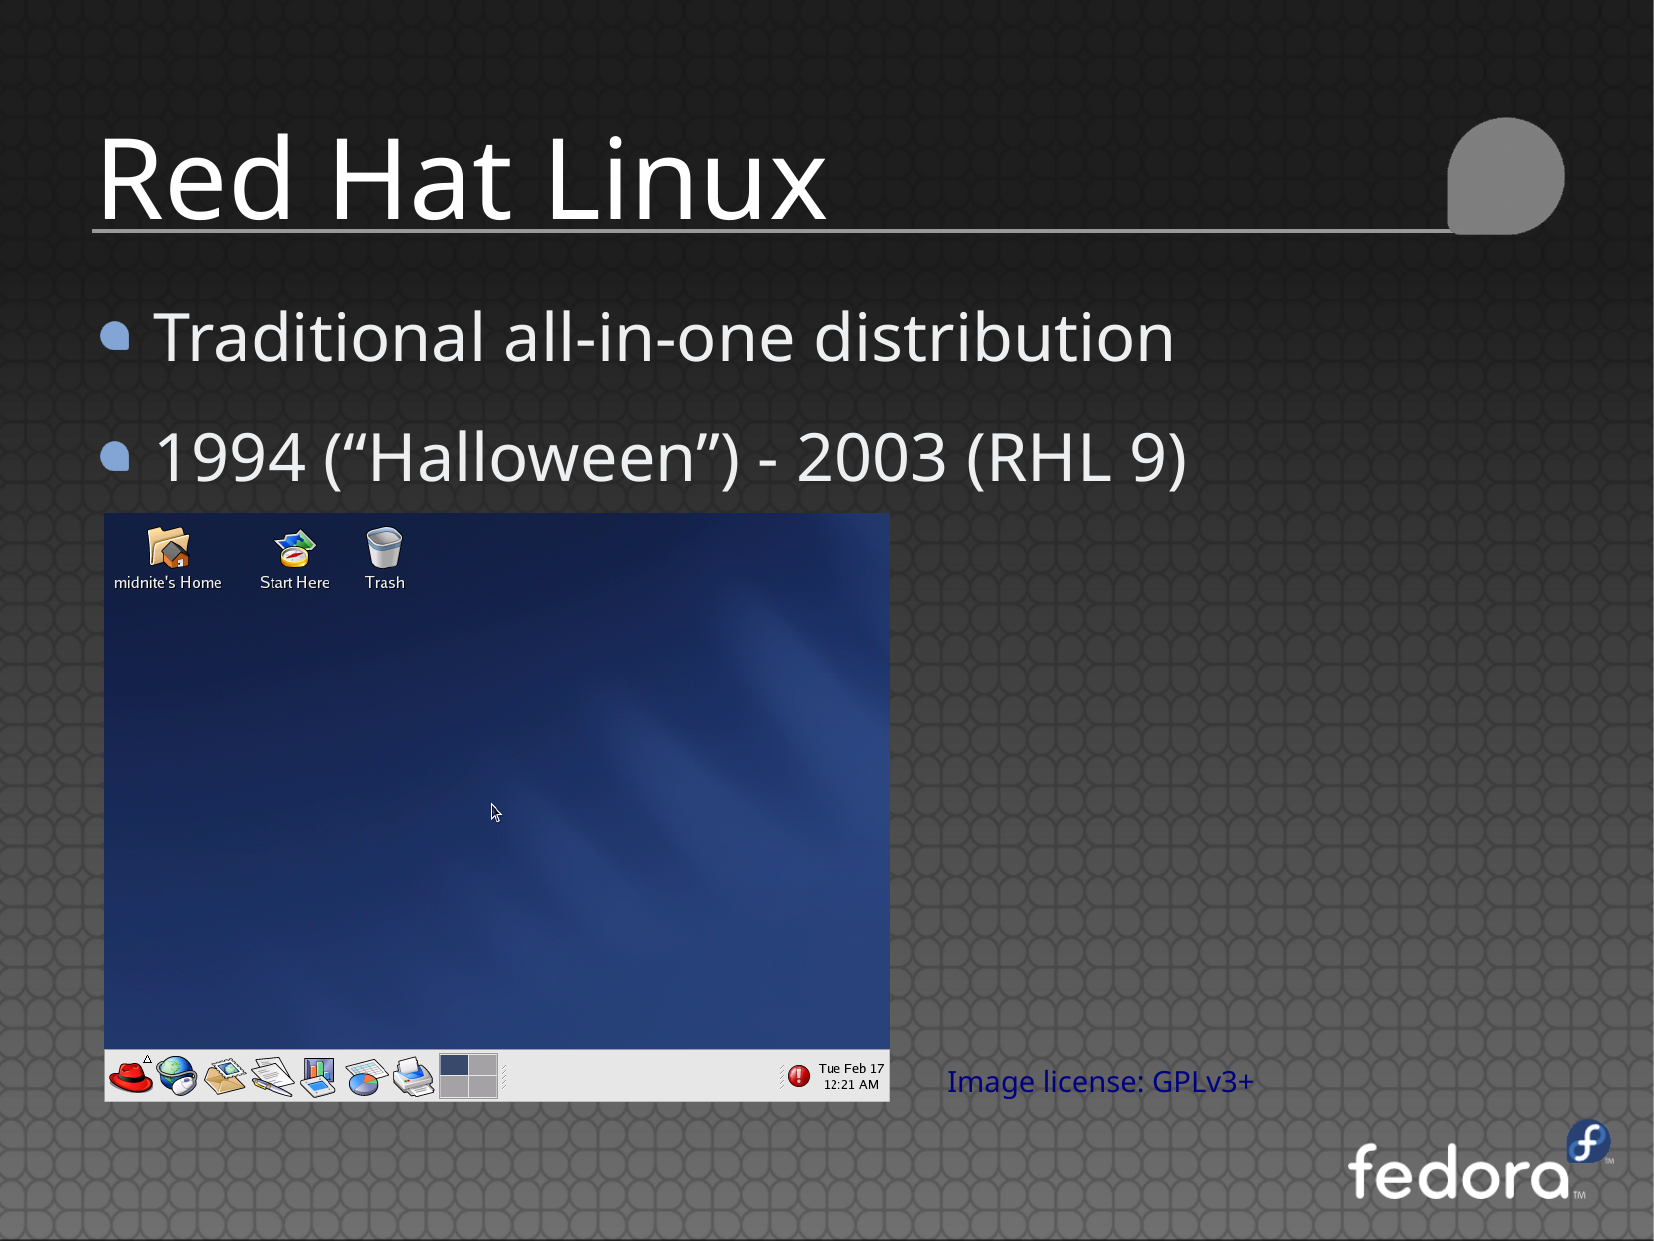

Red Hat Linux
# Traditional all-in-one distribution
1994 (“Halloween”) - 2003 (RHL 9)
Image license: GPLv3+